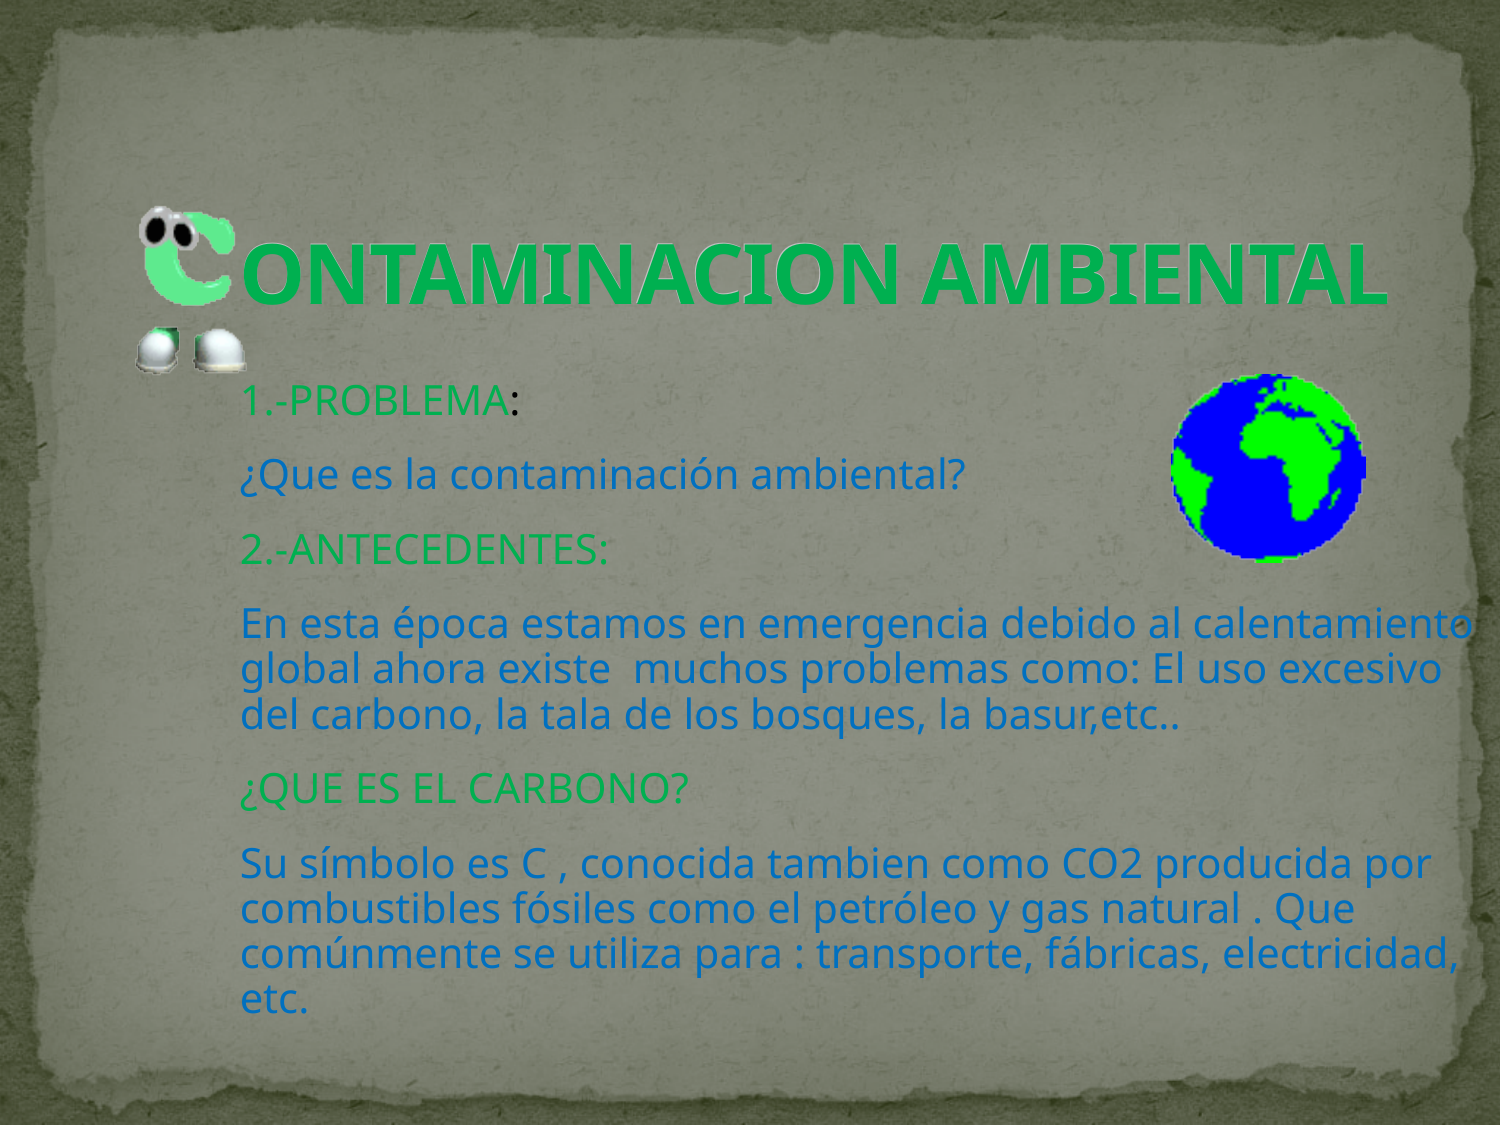

# ONTAMINACION AMBIENTAL
1.-PROBLEMA:
¿Que es la contaminación ambiental?
2.-ANTECEDENTES:
En esta época estamos en emergencia debido al calentamiento global ahora existe muchos problemas como: El uso excesivo del carbono, la tala de los bosques, la basur,etc..
¿QUE ES EL CARBONO?
Su símbolo es C , conocida tambien como CO2 producida por combustibles fósiles como el petróleo y gas natural . Que comúnmente se utiliza para : transporte, fábricas, electricidad, etc.